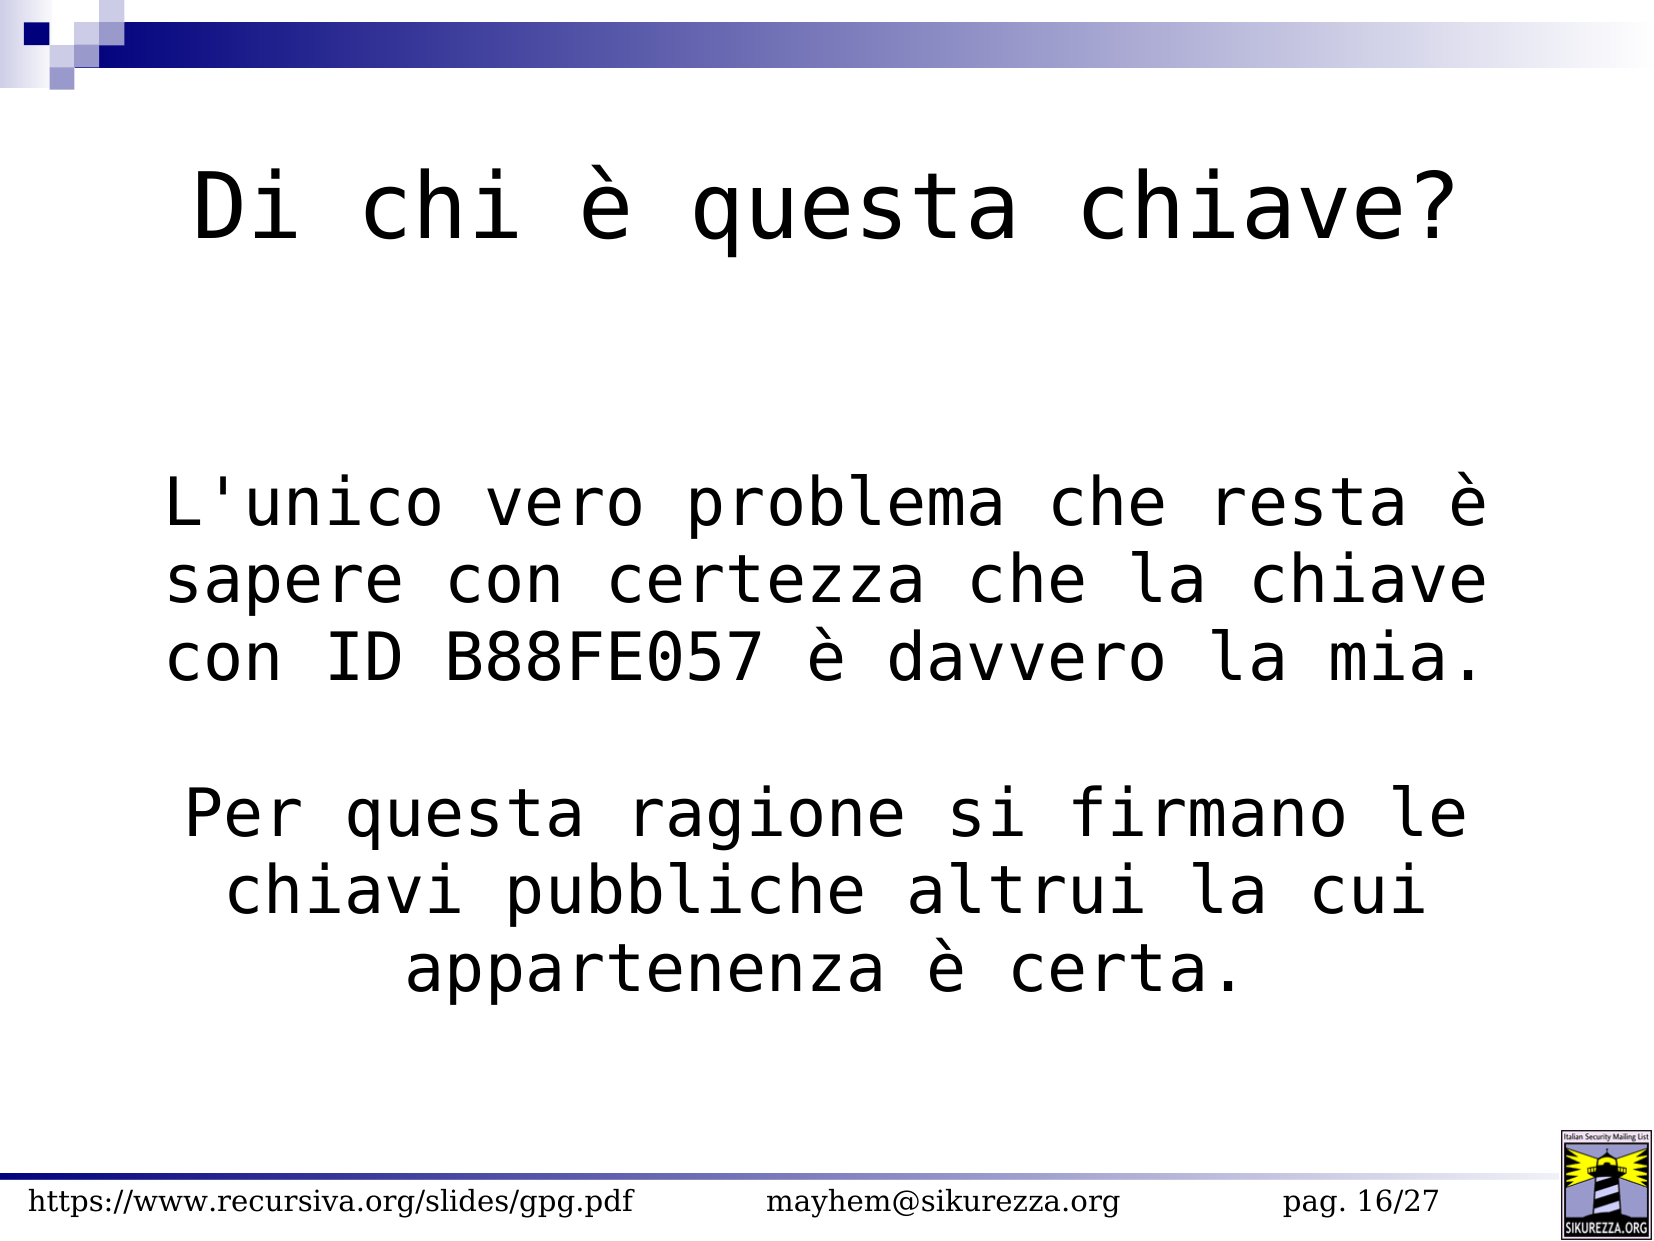

# Di chi è questa chiave?
L'unico vero problema che resta è sapere con certezza che la chiave con ID B88FE057 è davvero la mia.
Per questa ragione si firmano le chiavi pubbliche altrui la cui appartenenza è certa.